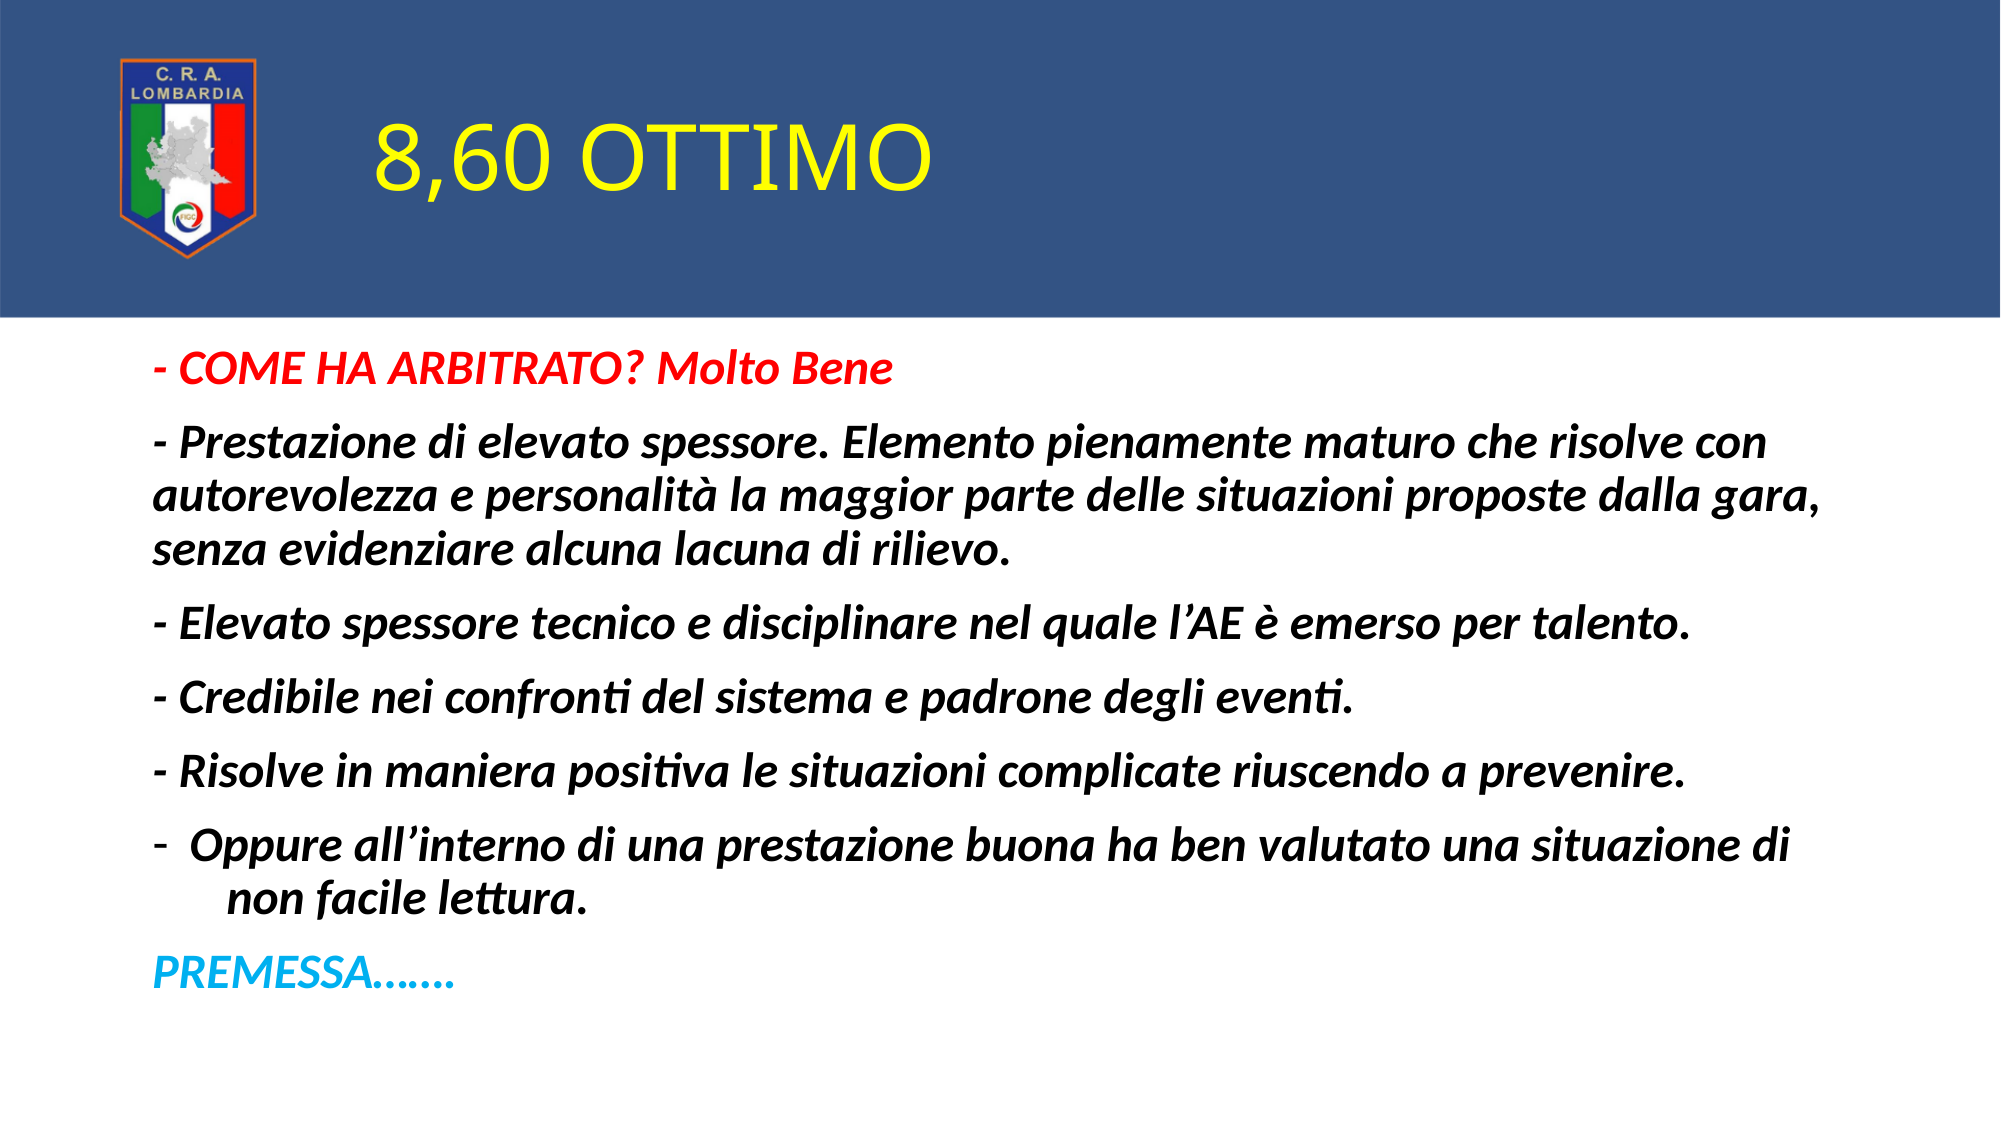

8,60 OTTIMO
# - COME HA ARBITRATO? Molto Bene
- Prestazione di elevato spessore. Elemento pienamente maturo che risolve con autorevolezza e personalità la maggior parte delle situazioni proposte dalla gara, senza evidenziare alcuna lacuna di rilievo.
- Elevato spessore tecnico e disciplinare nel quale l’AE è emerso per talento.
- Credibile nei confronti del sistema e padrone degli eventi.
- Risolve in maniera positiva le situazioni complicate riuscendo a prevenire.
Oppure all’interno di una prestazione buona ha ben valutato una situazione di non facile lettura.
PREMESSA…….